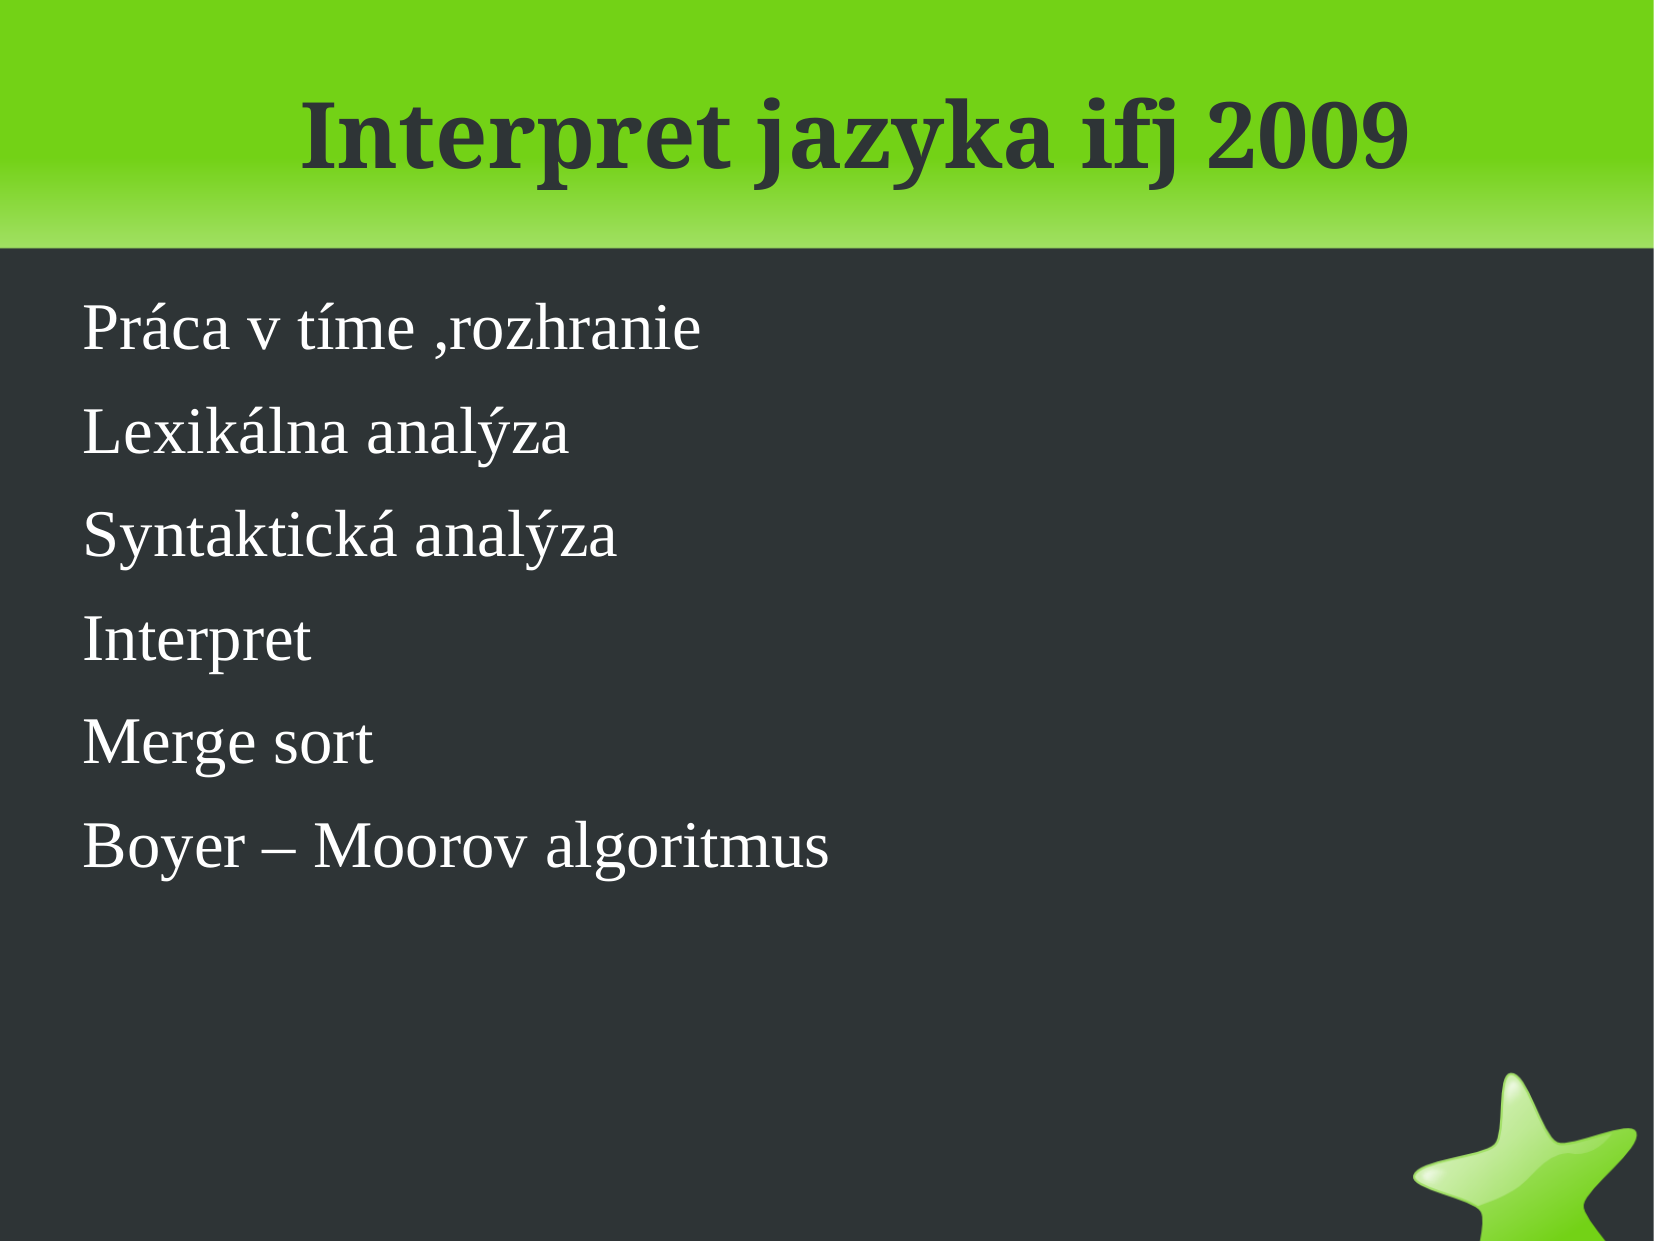

# Interpret jazyka ifj 2009
Práca v tíme ,rozhranie
Lexikálna analýza
Syntaktická analýza
Interpret
Merge sort
Boyer – Moorov algoritmus